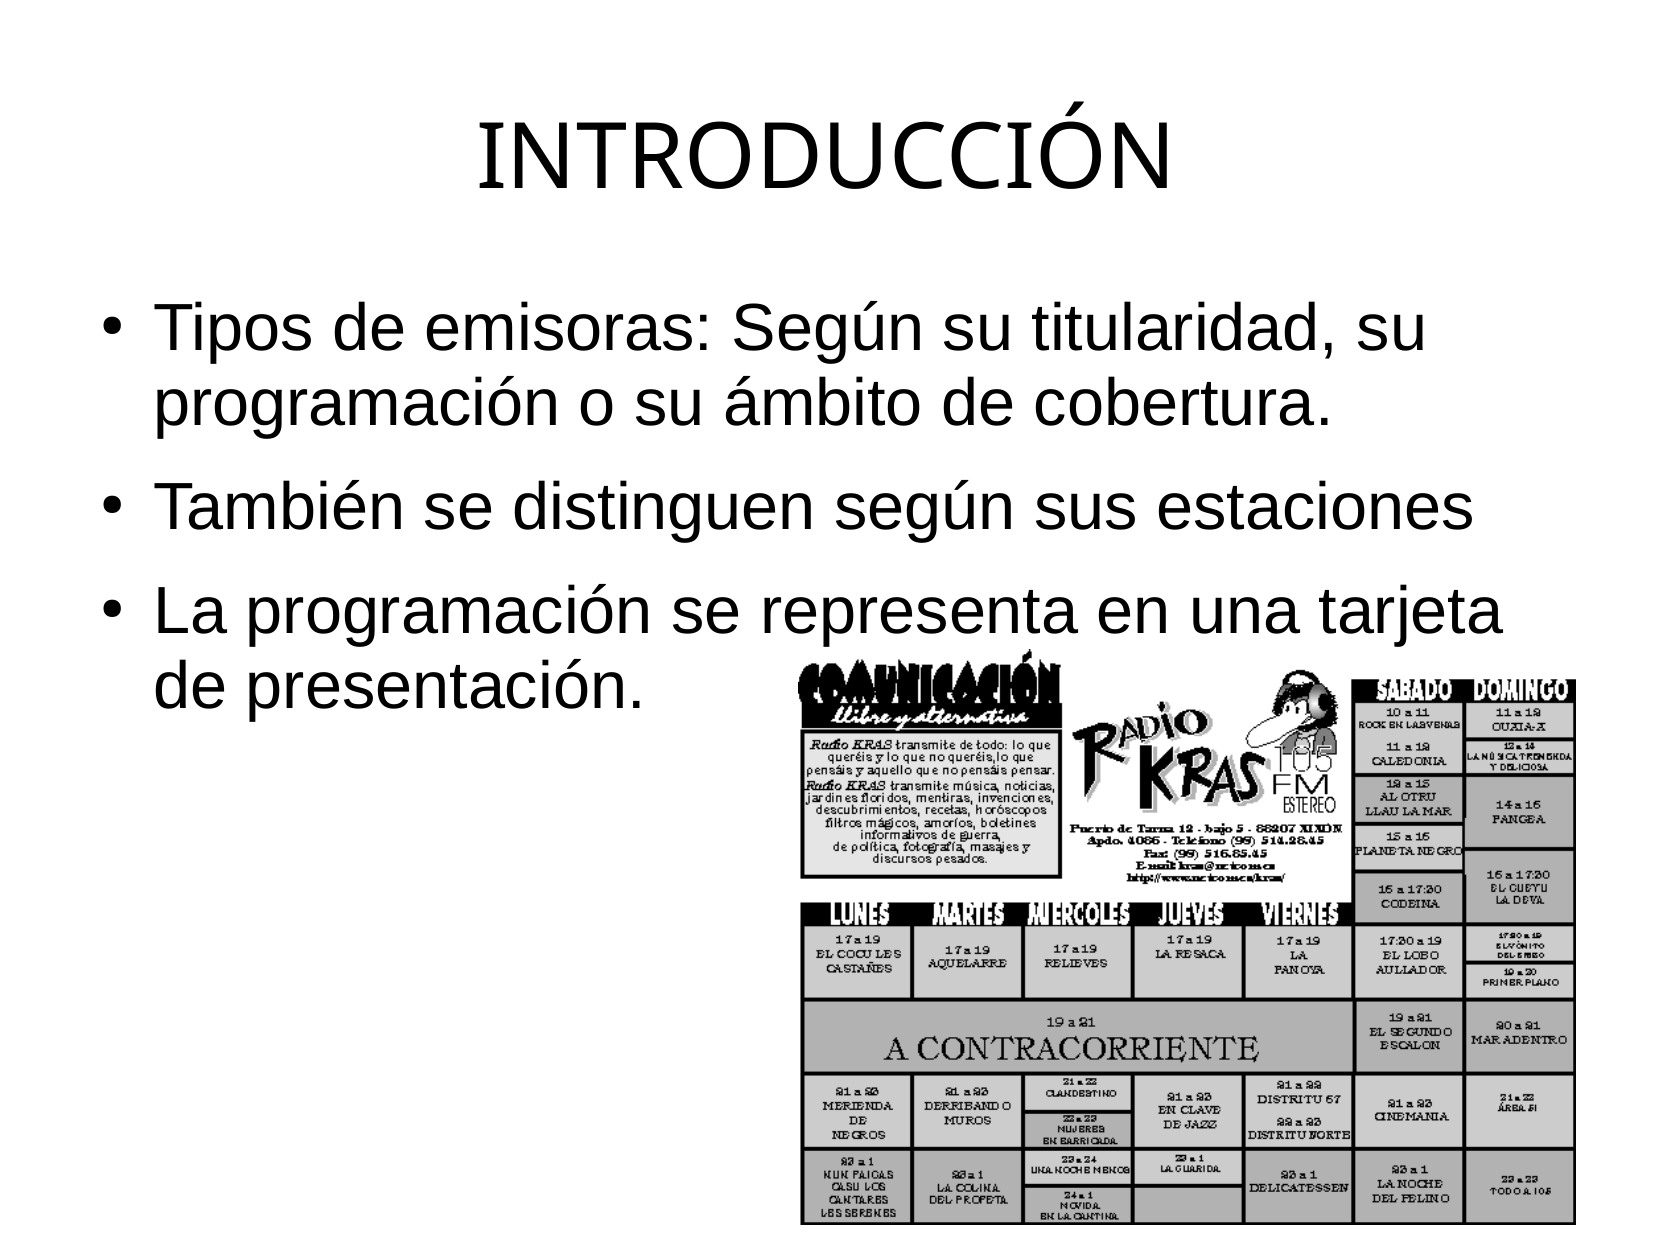

# INTRODUCCIÓN
Tipos de emisoras: Según su titularidad, su programación o su ámbito de cobertura.
También se distinguen según sus estaciones
La programación se representa en una tarjeta de presentación.